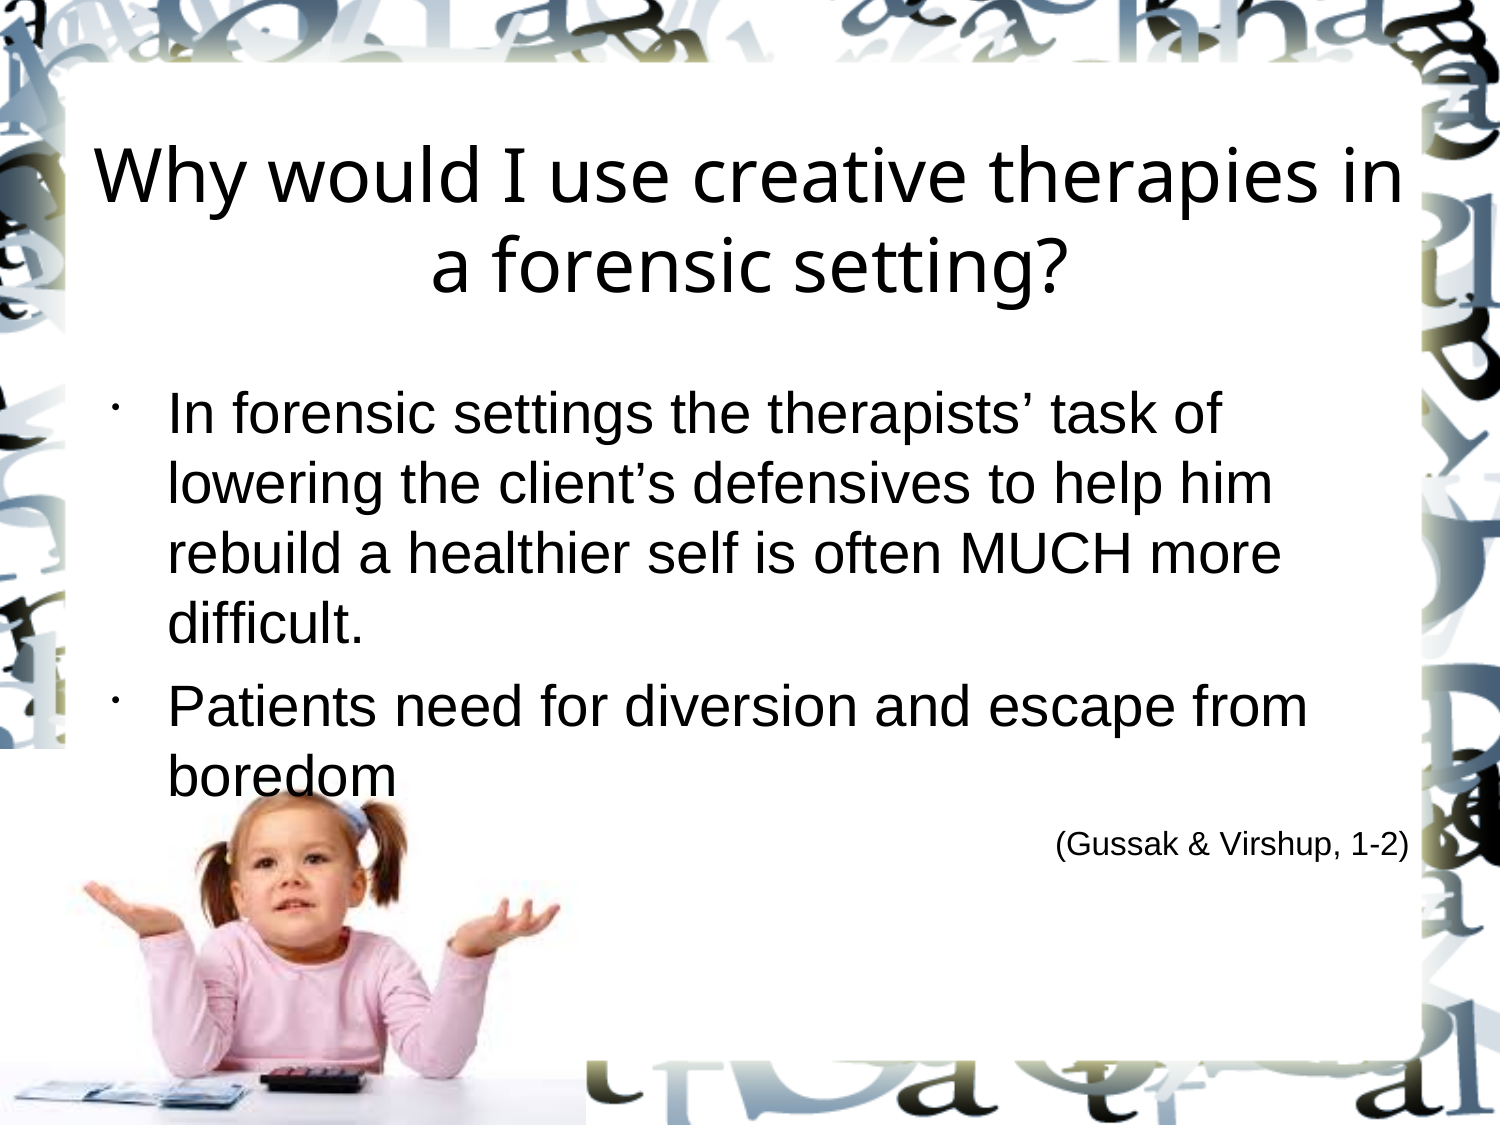

# Why would I use creative therapies in a forensic setting?
In forensic settings the therapists’ task of lowering the client’s defensives to help him rebuild a healthier self is often MUCH more difficult.
Patients need for diversion and escape from boredom
(Gussak & Virshup, 1-2)